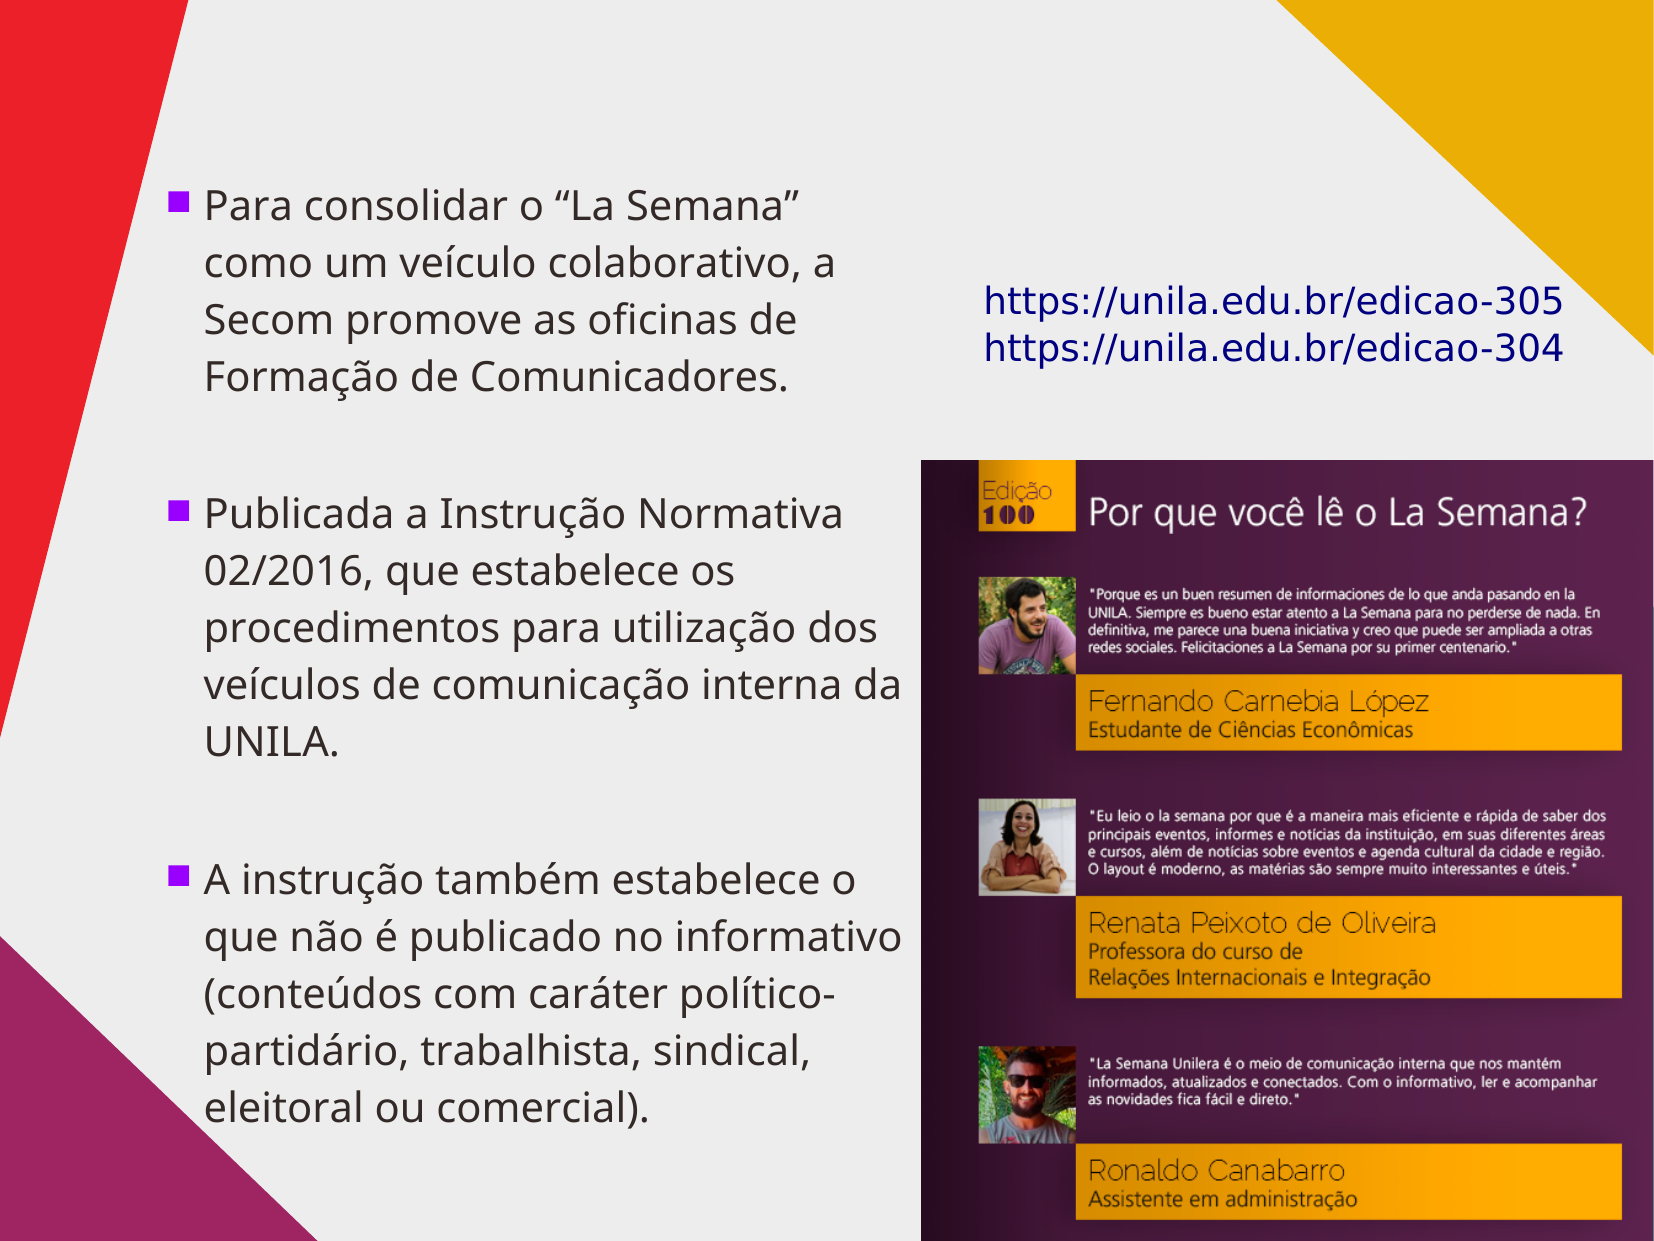

Para consolidar o “La Semana” como um veículo colaborativo, a Secom promove as oficinas de Formação de Comunicadores.
Publicada a Instrução Normativa 02/2016, que estabelece os procedimentos para utilização dos veículos de comunicação interna da UNILA.
A instrução também estabelece o que não é publicado no informativo (conteúdos com caráter político-partidário, trabalhista, sindical, eleitoral ou comercial).
https://unila.edu.br/edicao-305
https://unila.edu.br/edicao-304
6